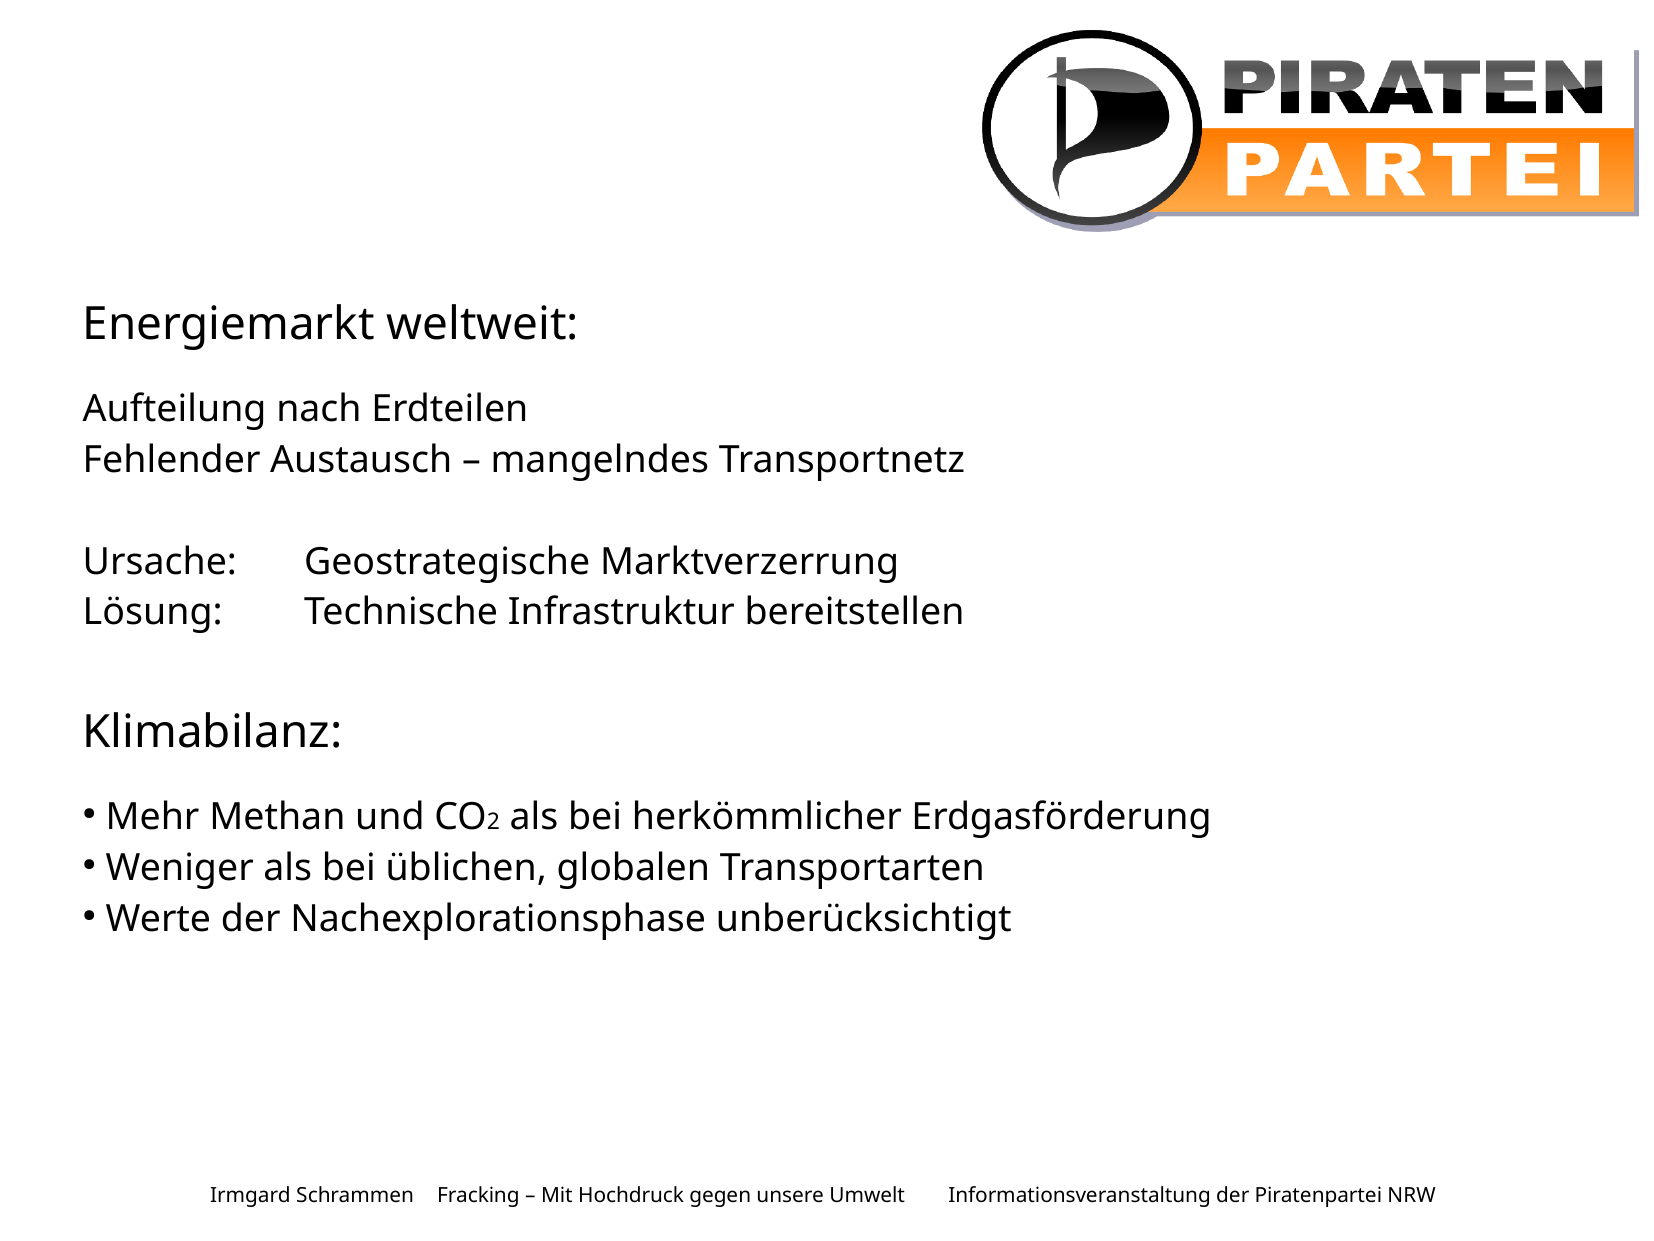

#
Energiemarkt weltweit:
Aufteilung nach Erdteilen
Fehlender Austausch – mangelndes Transportnetz
Ursache:	Geostrategische Marktverzerrung
Lösung: 	Technische Infrastruktur bereitstellen
Klimabilanz:
 Mehr Methan und CO2 als bei herkömmlicher Erdgasförderung
 Weniger als bei üblichen, globalen Transportarten
 Werte der Nachexplorationsphase unberücksichtigt
Irmgard Schrammen	 Fracking – Mit Hochdruck gegen unsere Umwelt 	Informationsveranstaltung der Piratenpartei NRW